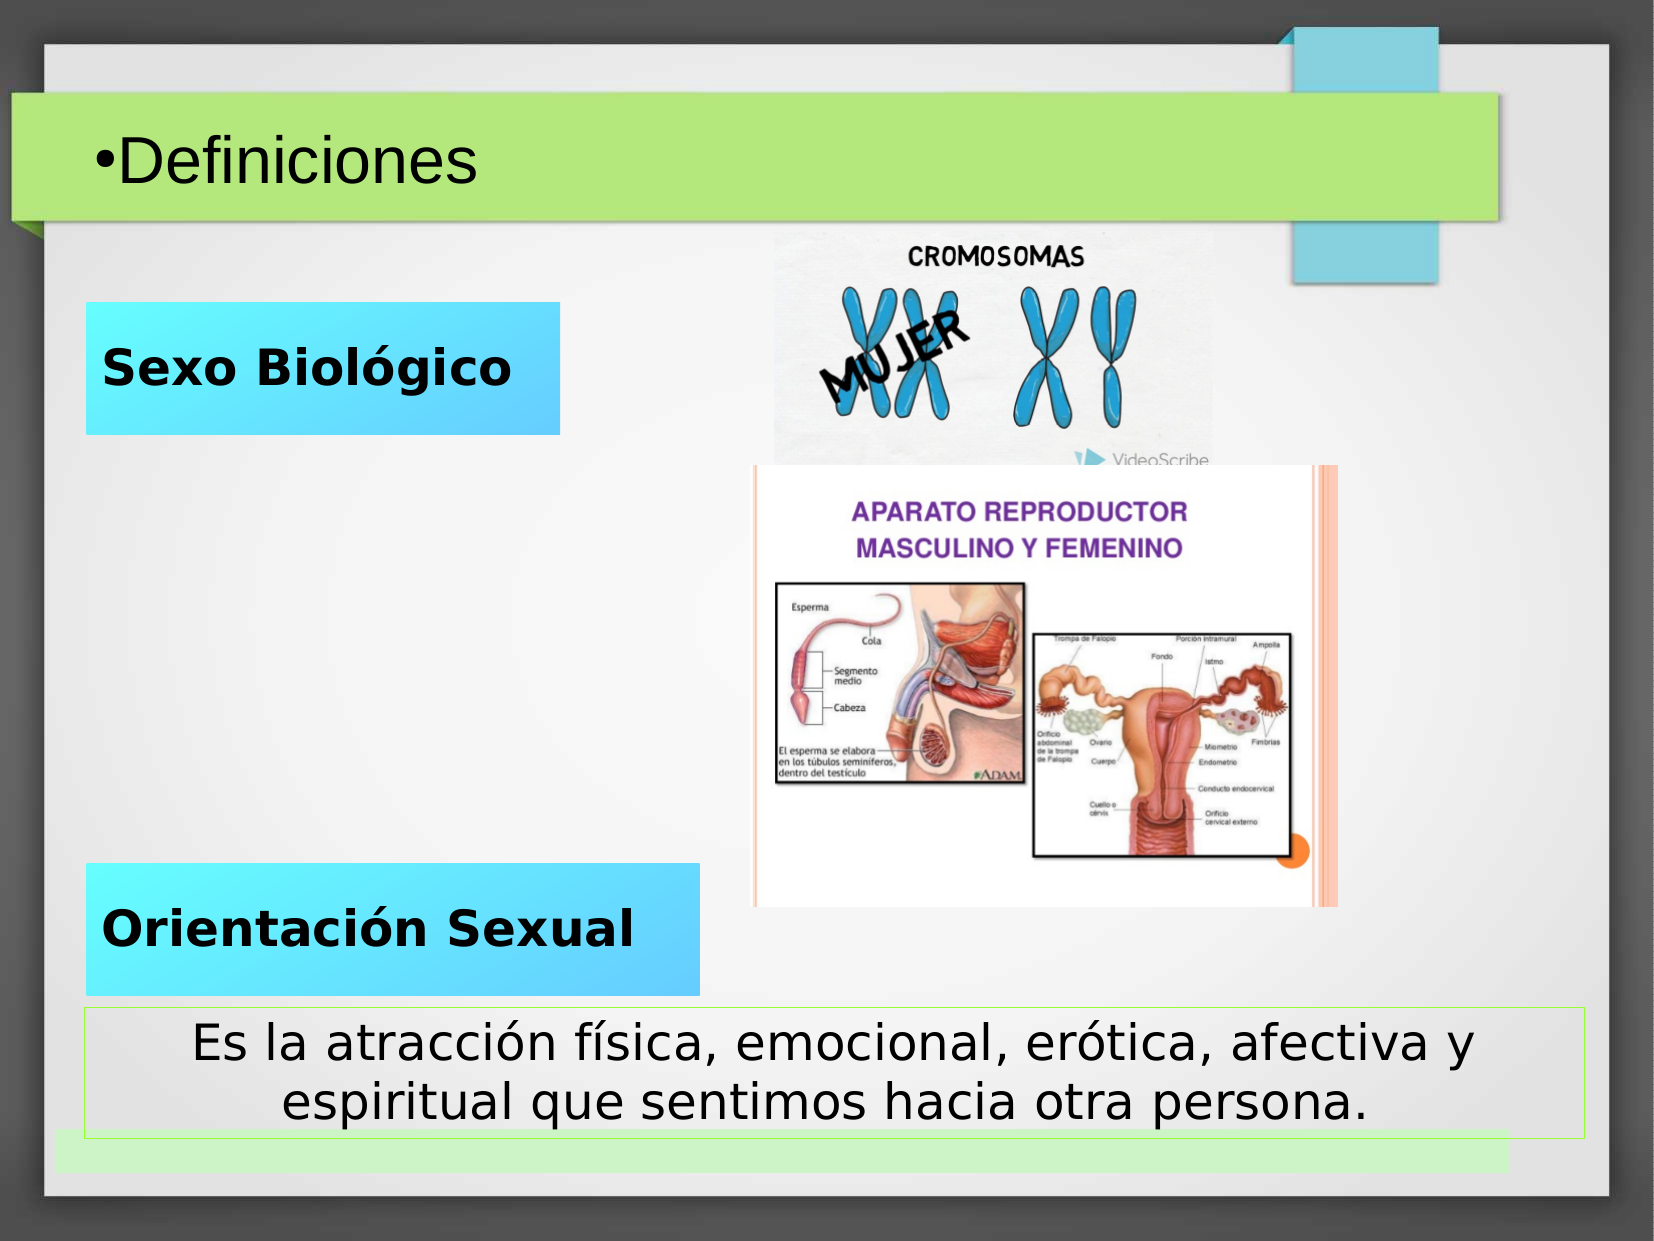

Definiciones
Sexo Biológico
Orientación Sexual
Es la atracción física, emocional, erótica, afectiva y espiritual que sentimos hacia otra persona.